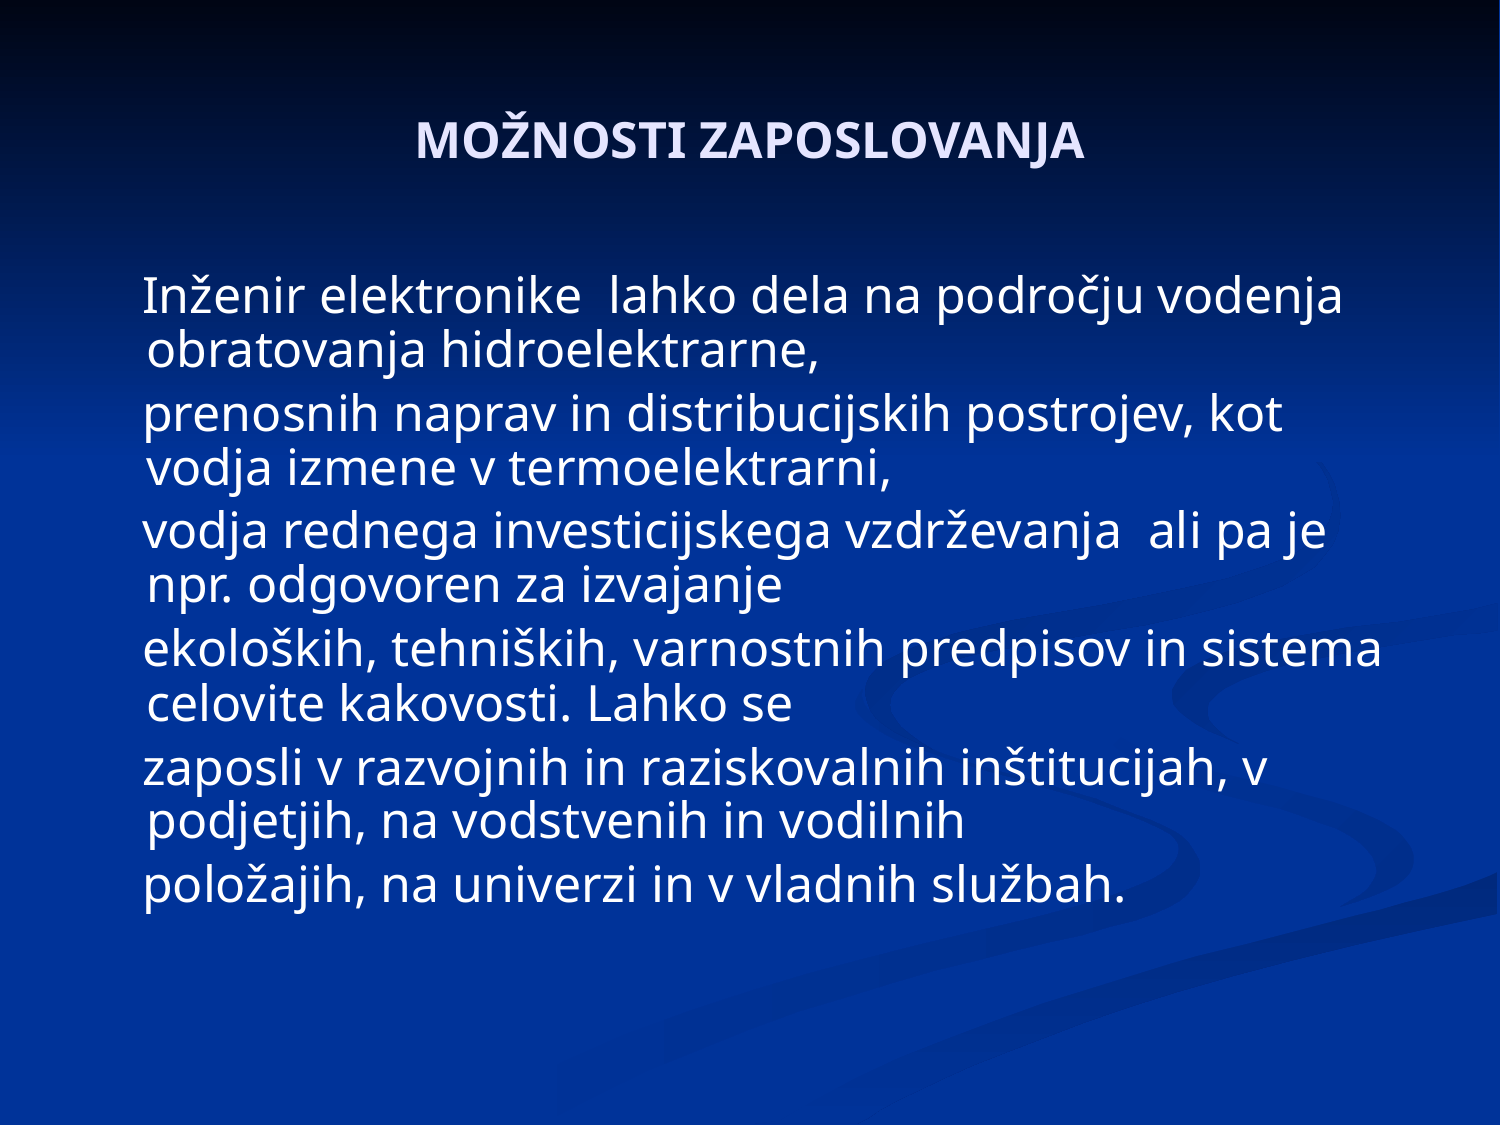

# MOŽNOSTI ZAPOSLOVANJA
 Inženir elektronike lahko dela na področju vodenja obratovanja hidroelektrarne,
 prenosnih naprav in distribucijskih postrojev, kot vodja izmene v termoelektrarni,
 vodja rednega investicijskega vzdrževanja ali pa je npr. odgovoren za izvajanje
 ekoloških, tehniških, varnostnih predpisov in sistema celovite kakovosti. Lahko se
 zaposli v razvojnih in raziskovalnih inštitucijah, v podjetjih, na vodstvenih in vodilnih
 položajih, na univerzi in v vladnih službah.